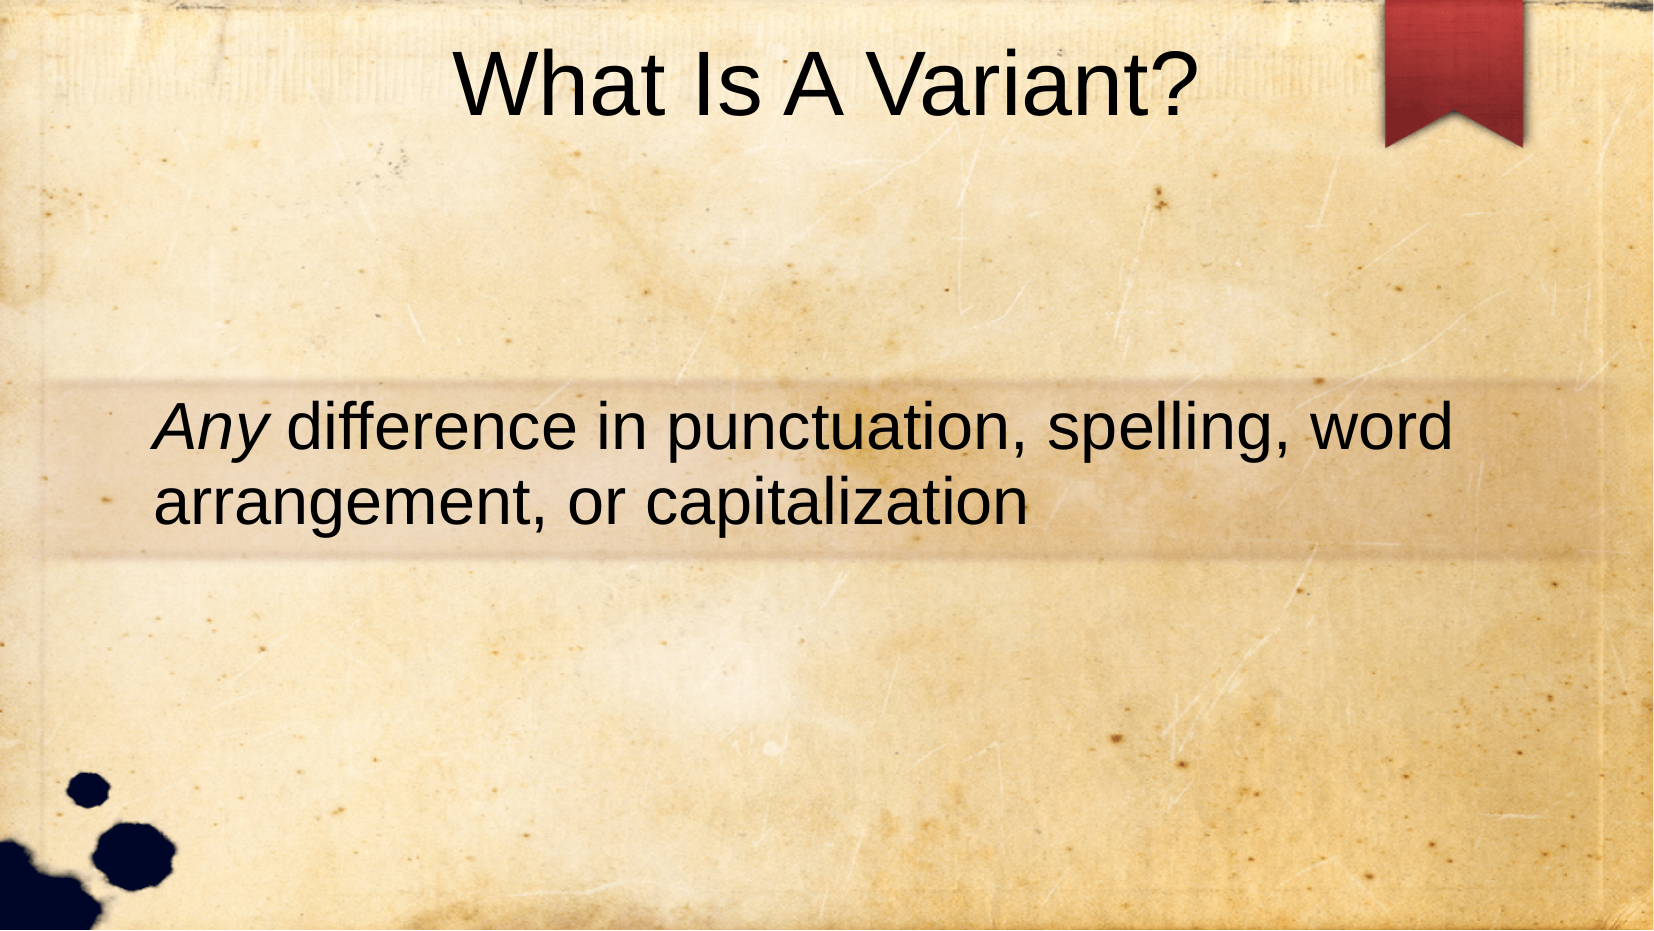

# What Is A Variant?
Any difference in punctuation, spelling, word arrangement, or capitalization